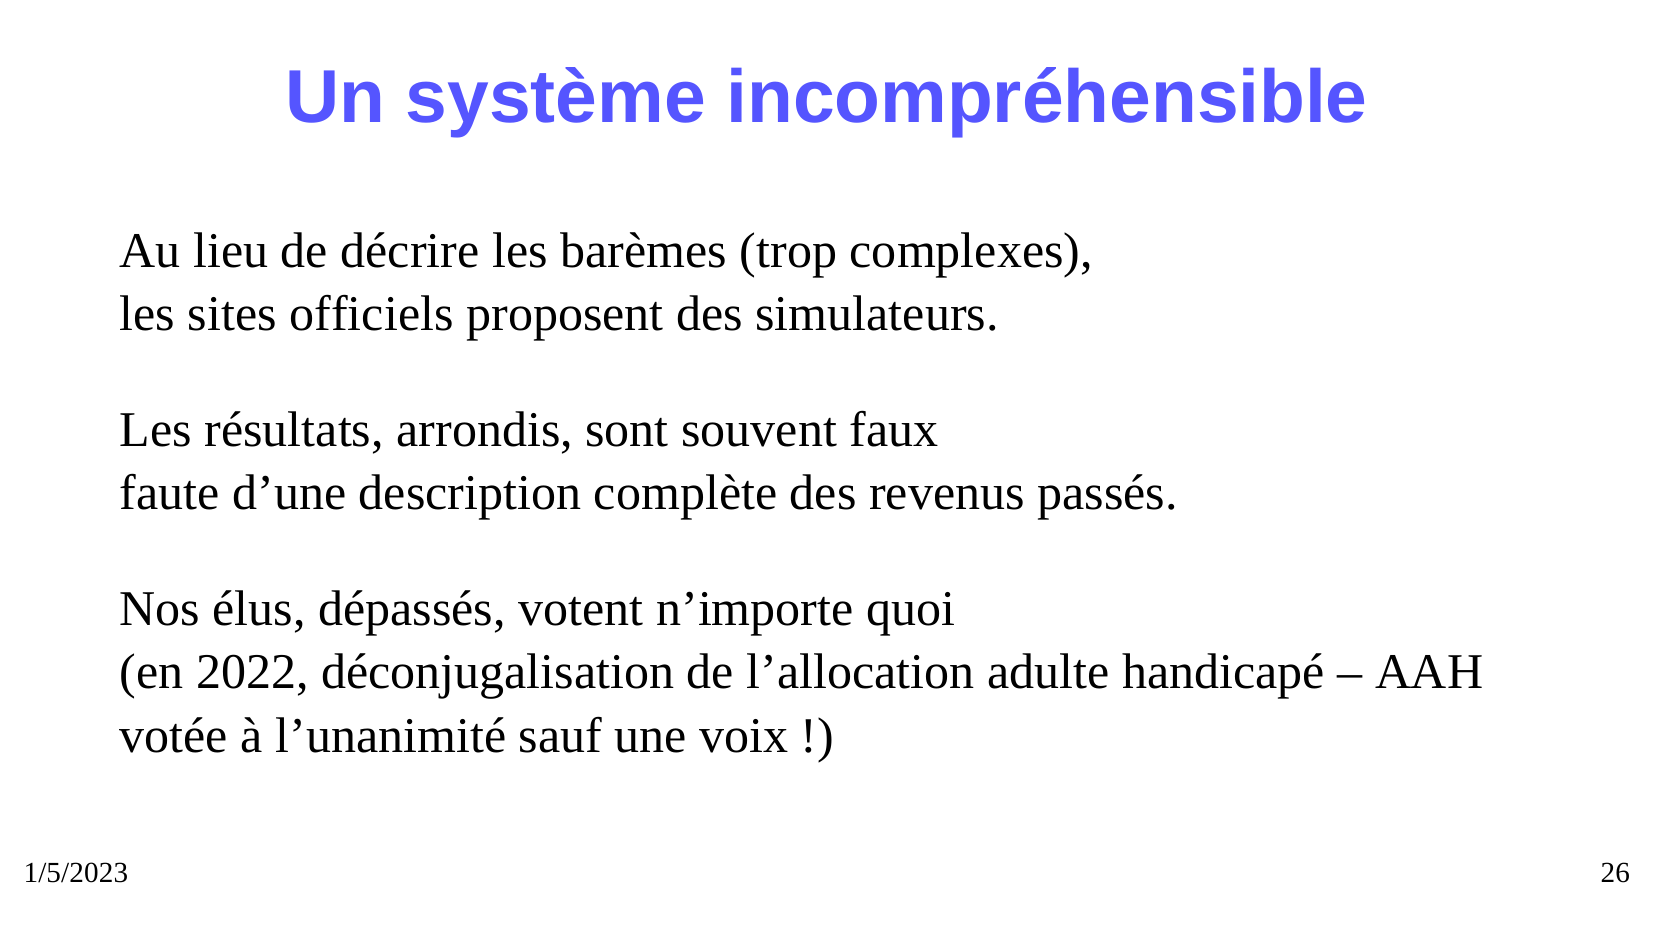

# Un système incompréhensible
Au lieu de décrire les barèmes (trop complexes),
les sites officiels proposent des simulateurs.
Les résultats, arrondis, sont souvent faux
faute d’une description complète des revenus passés.
Nos élus, dépassés, votent n’importe quoi
(en 2022, déconjugalisation de l’allocation adulte handicapé – AAH
votée à l’unanimité sauf une voix !)
1/5/2023
26